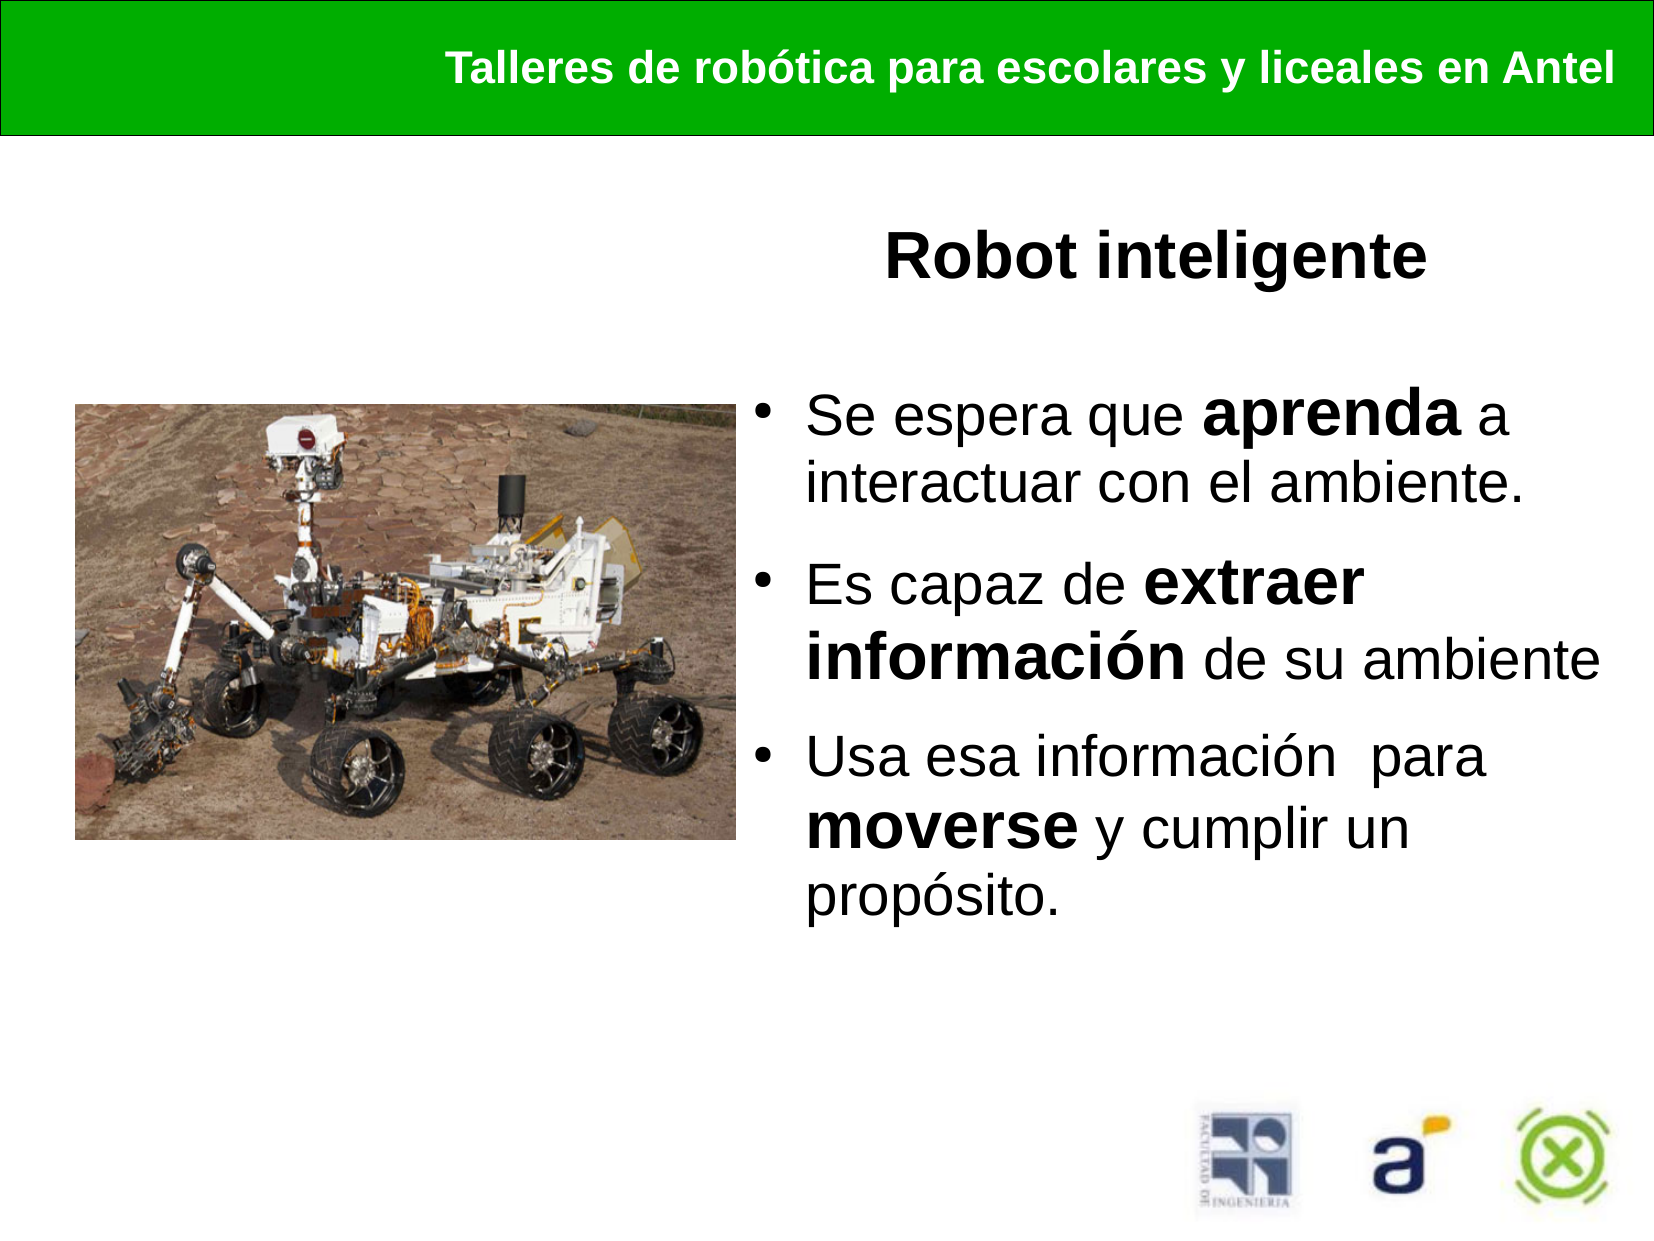

Talleres de robótica para escolares y liceales en Antel
Robot inteligente
# Se espera que aprenda a interactuar con el ambiente.
Es capaz de extraer información de su ambiente
Usa esa información para moverse y cumplir un propósito.